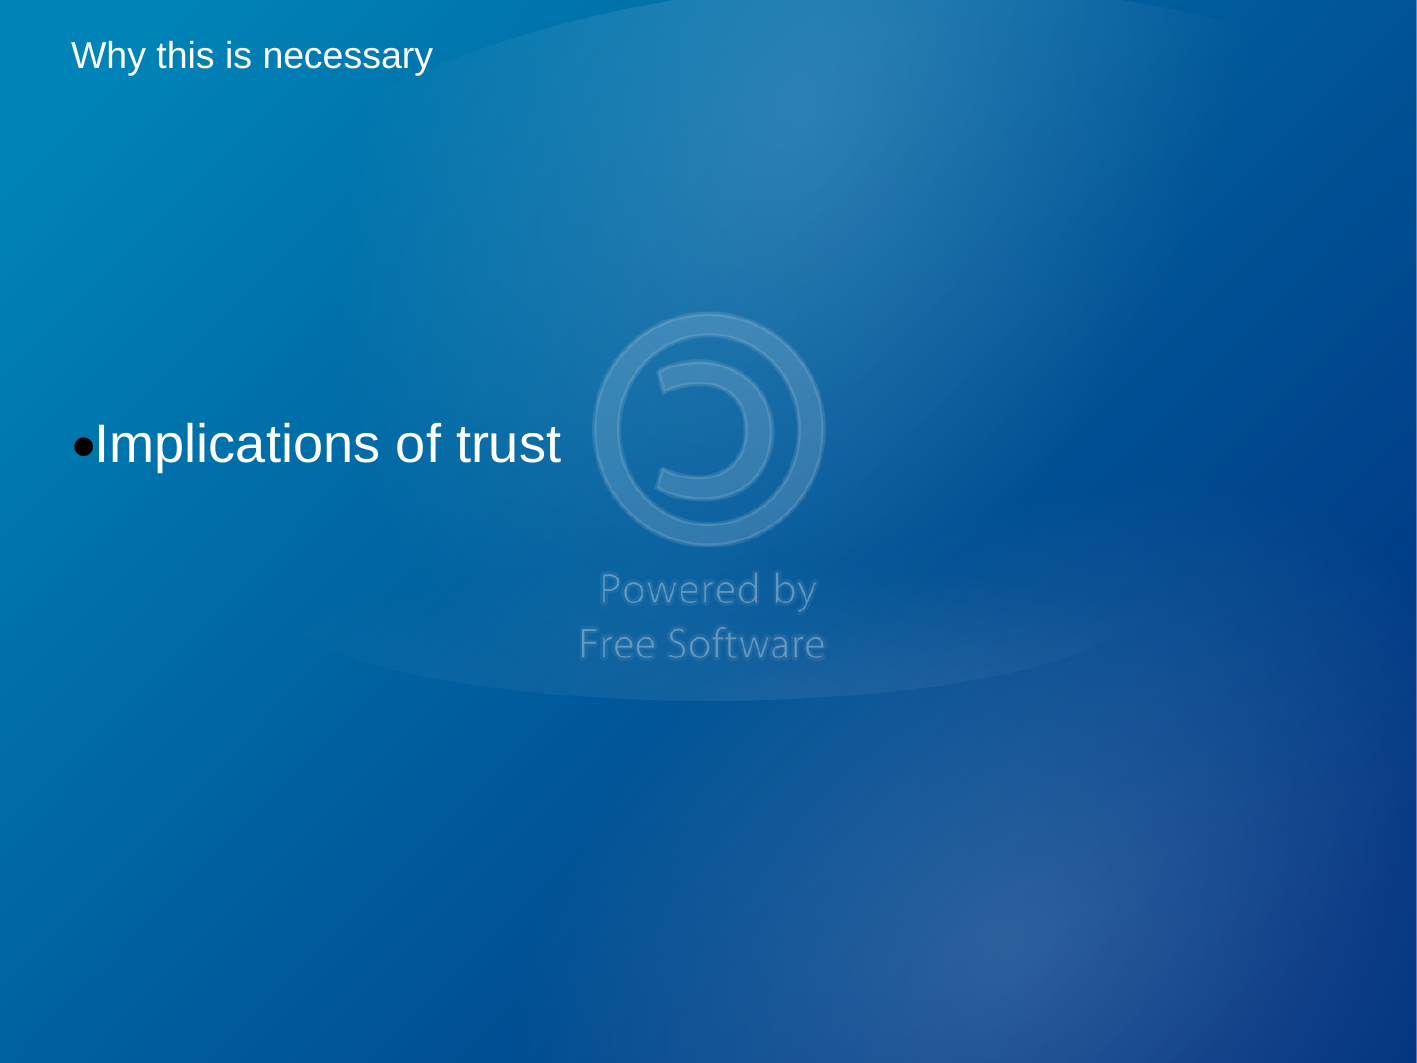

Why this is necessary
Implications of trust